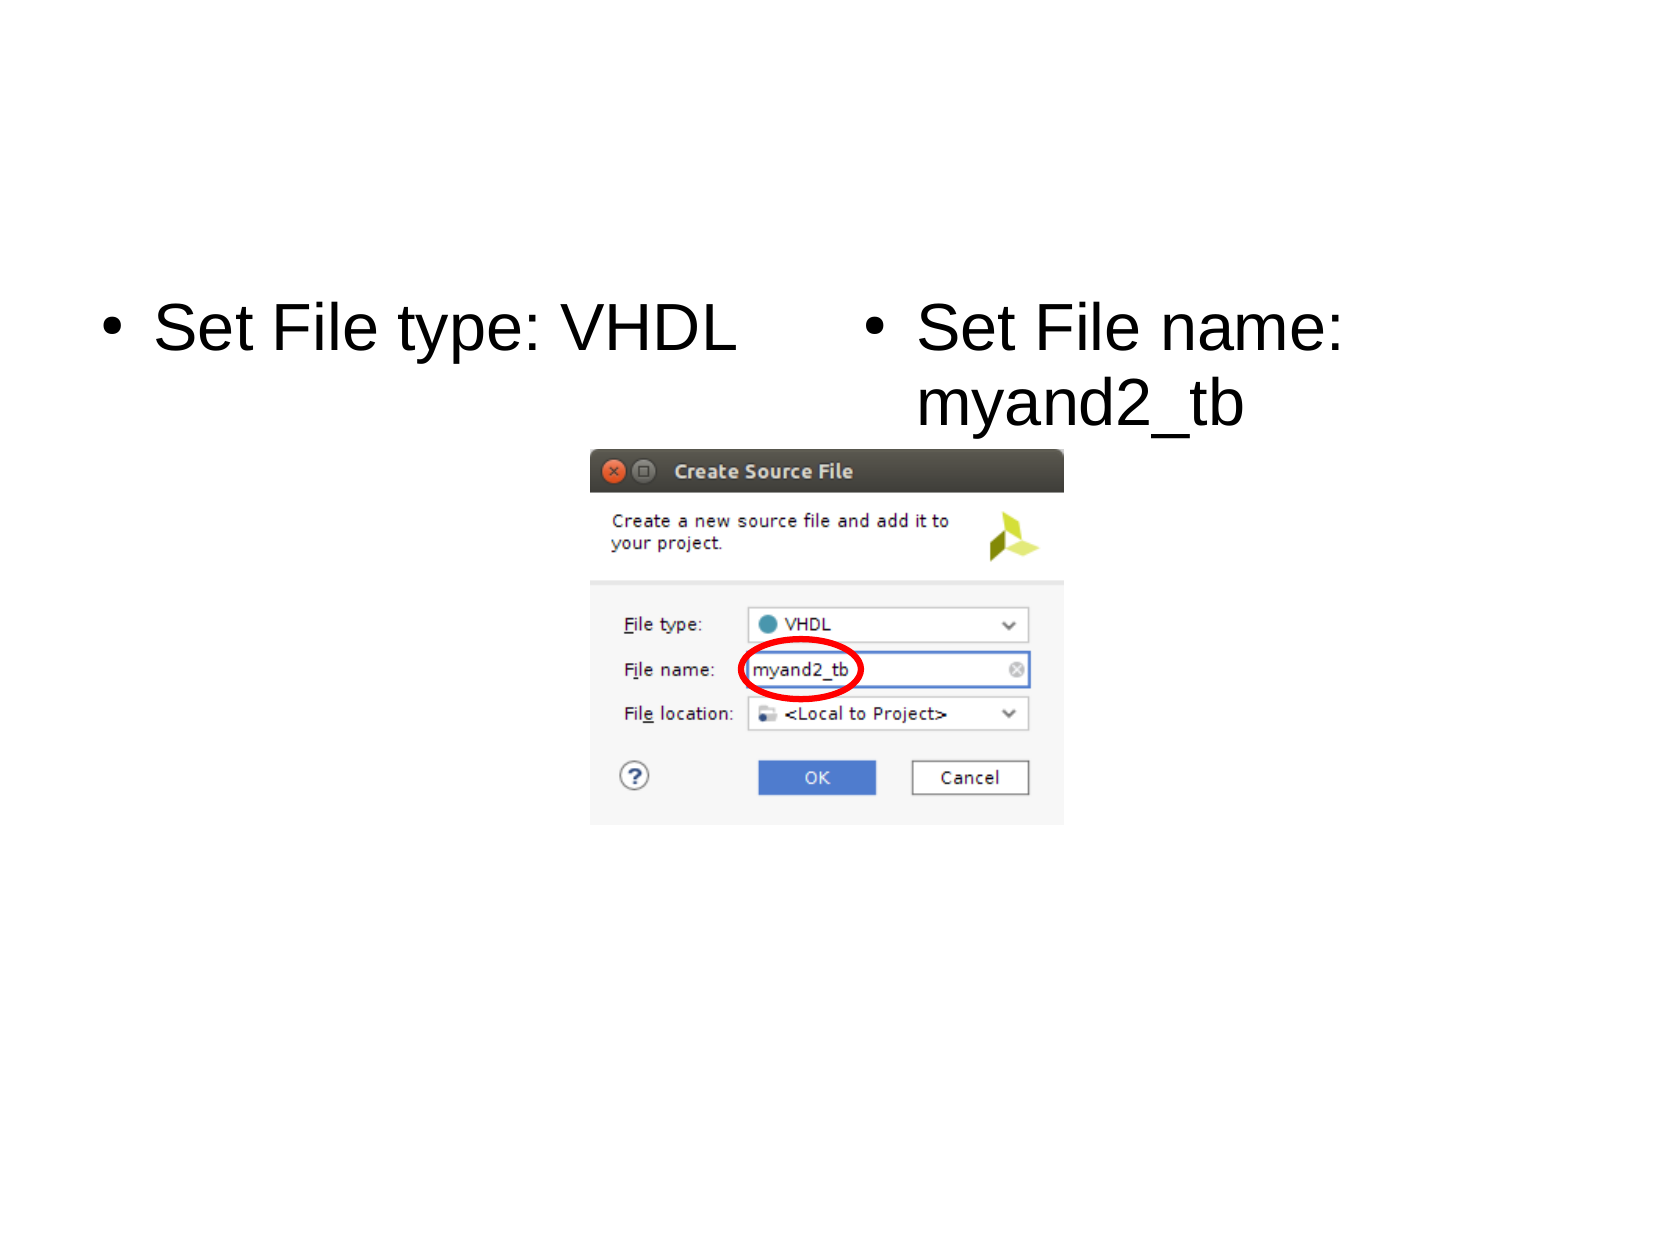

# Set File type: VHDL
Set File name: myand2_tb